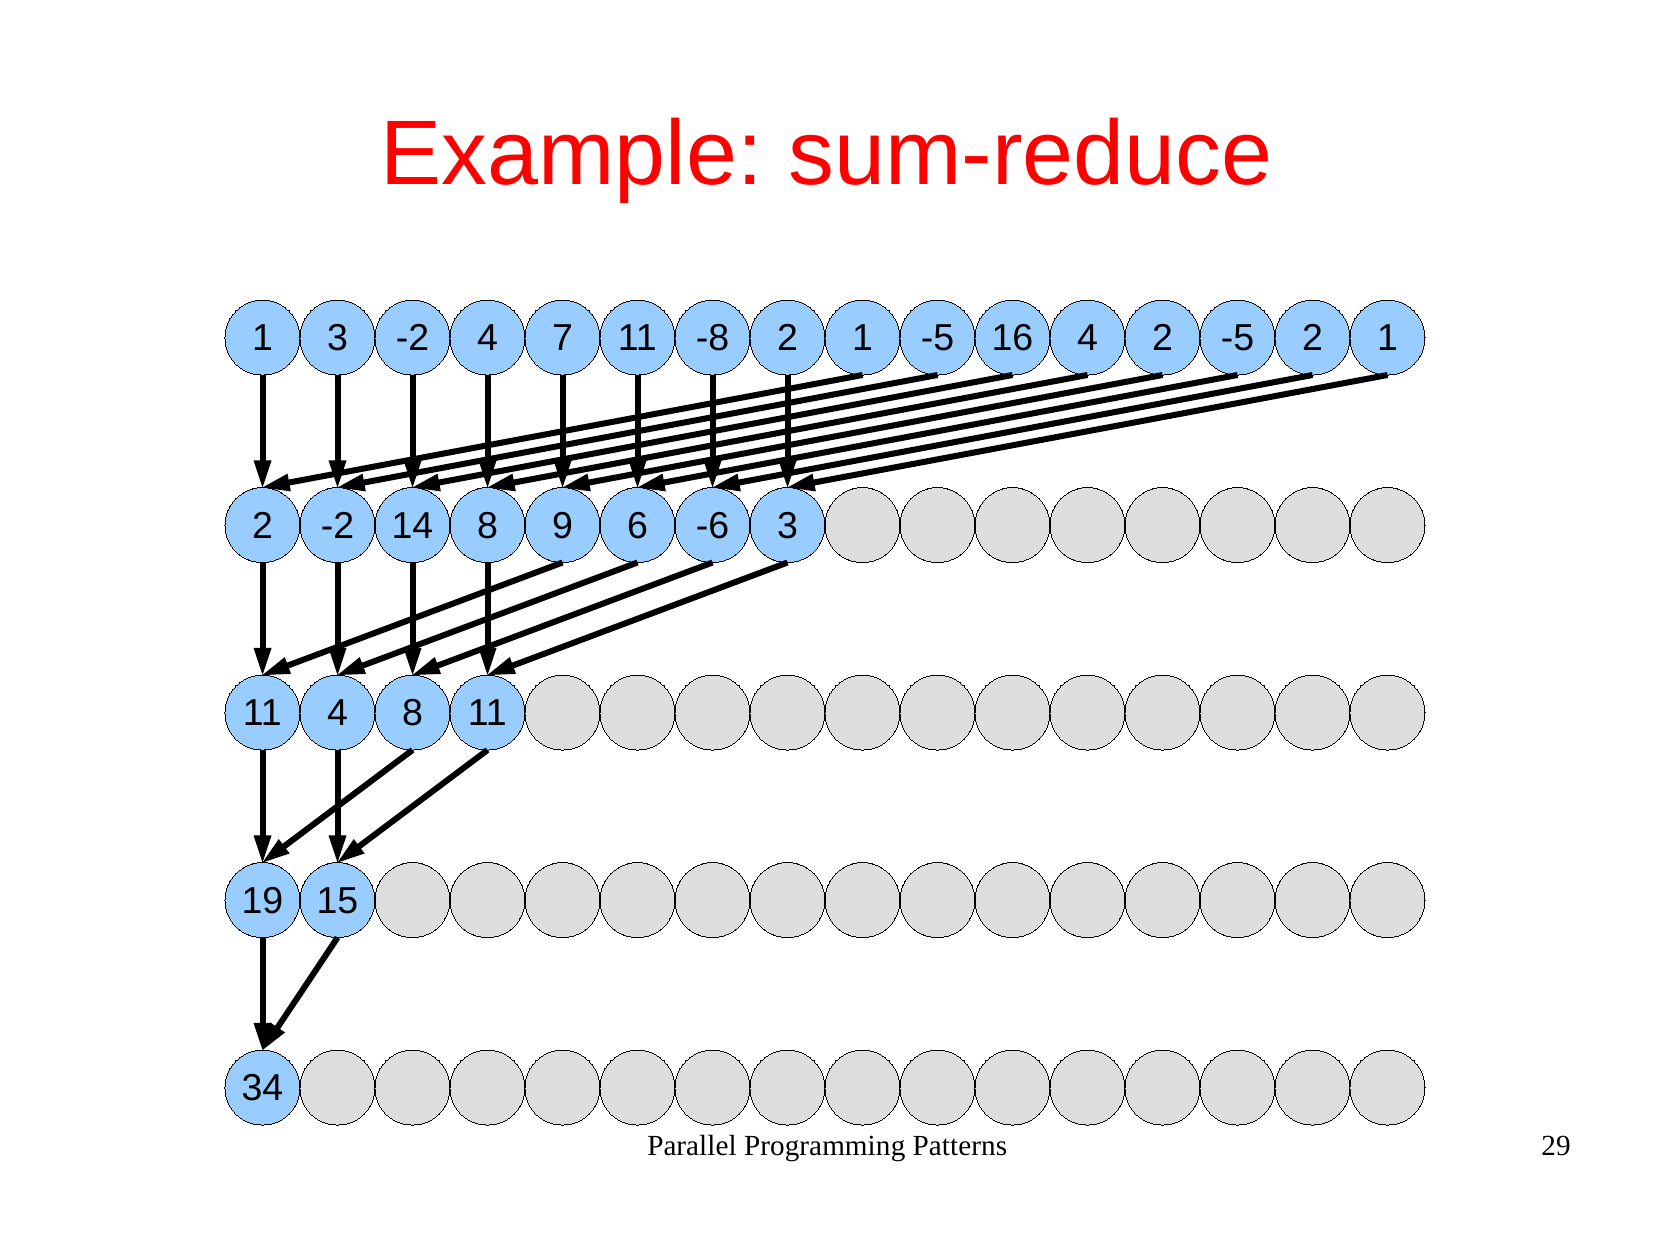

# Example: sum-reduce
1
3
-2
4
7
11
-8
2
1
-5
16
4
2
-5
2
1
2
-2
14
8
9
6
-6
3
11
4
8
11
19
15
34
Parallel Programming Patterns
29